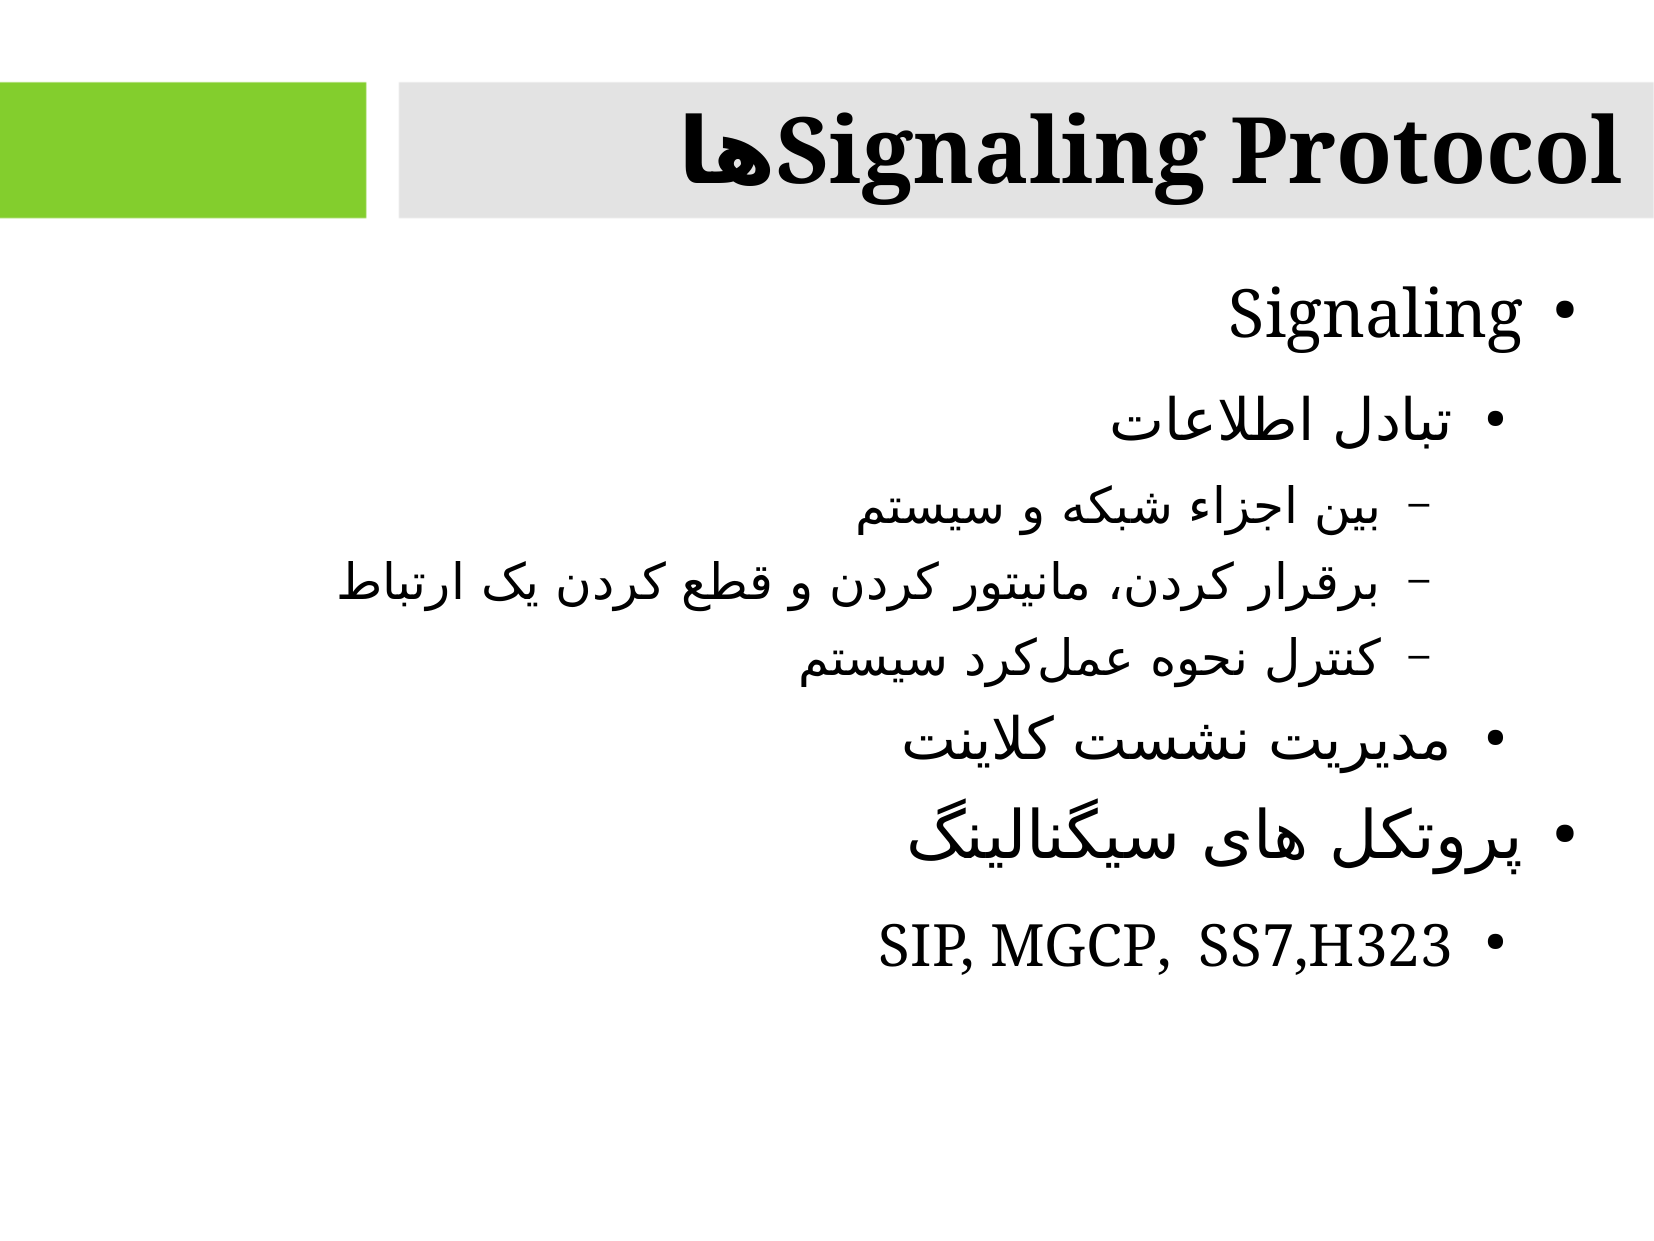

# Signaling Protocolها
Signaling
تبادل اطلاعات
بین اجزاء شبکه و سیستم
برقرار کردن، مانیتور کردن و قطع کردن یک ارتباط
کنترل نحوه عمل‌کرد سیستم
مدیریت نشست کلاینت
پروتکل های سیگنالینگ
SS7,H323	,	SIP, MGCP